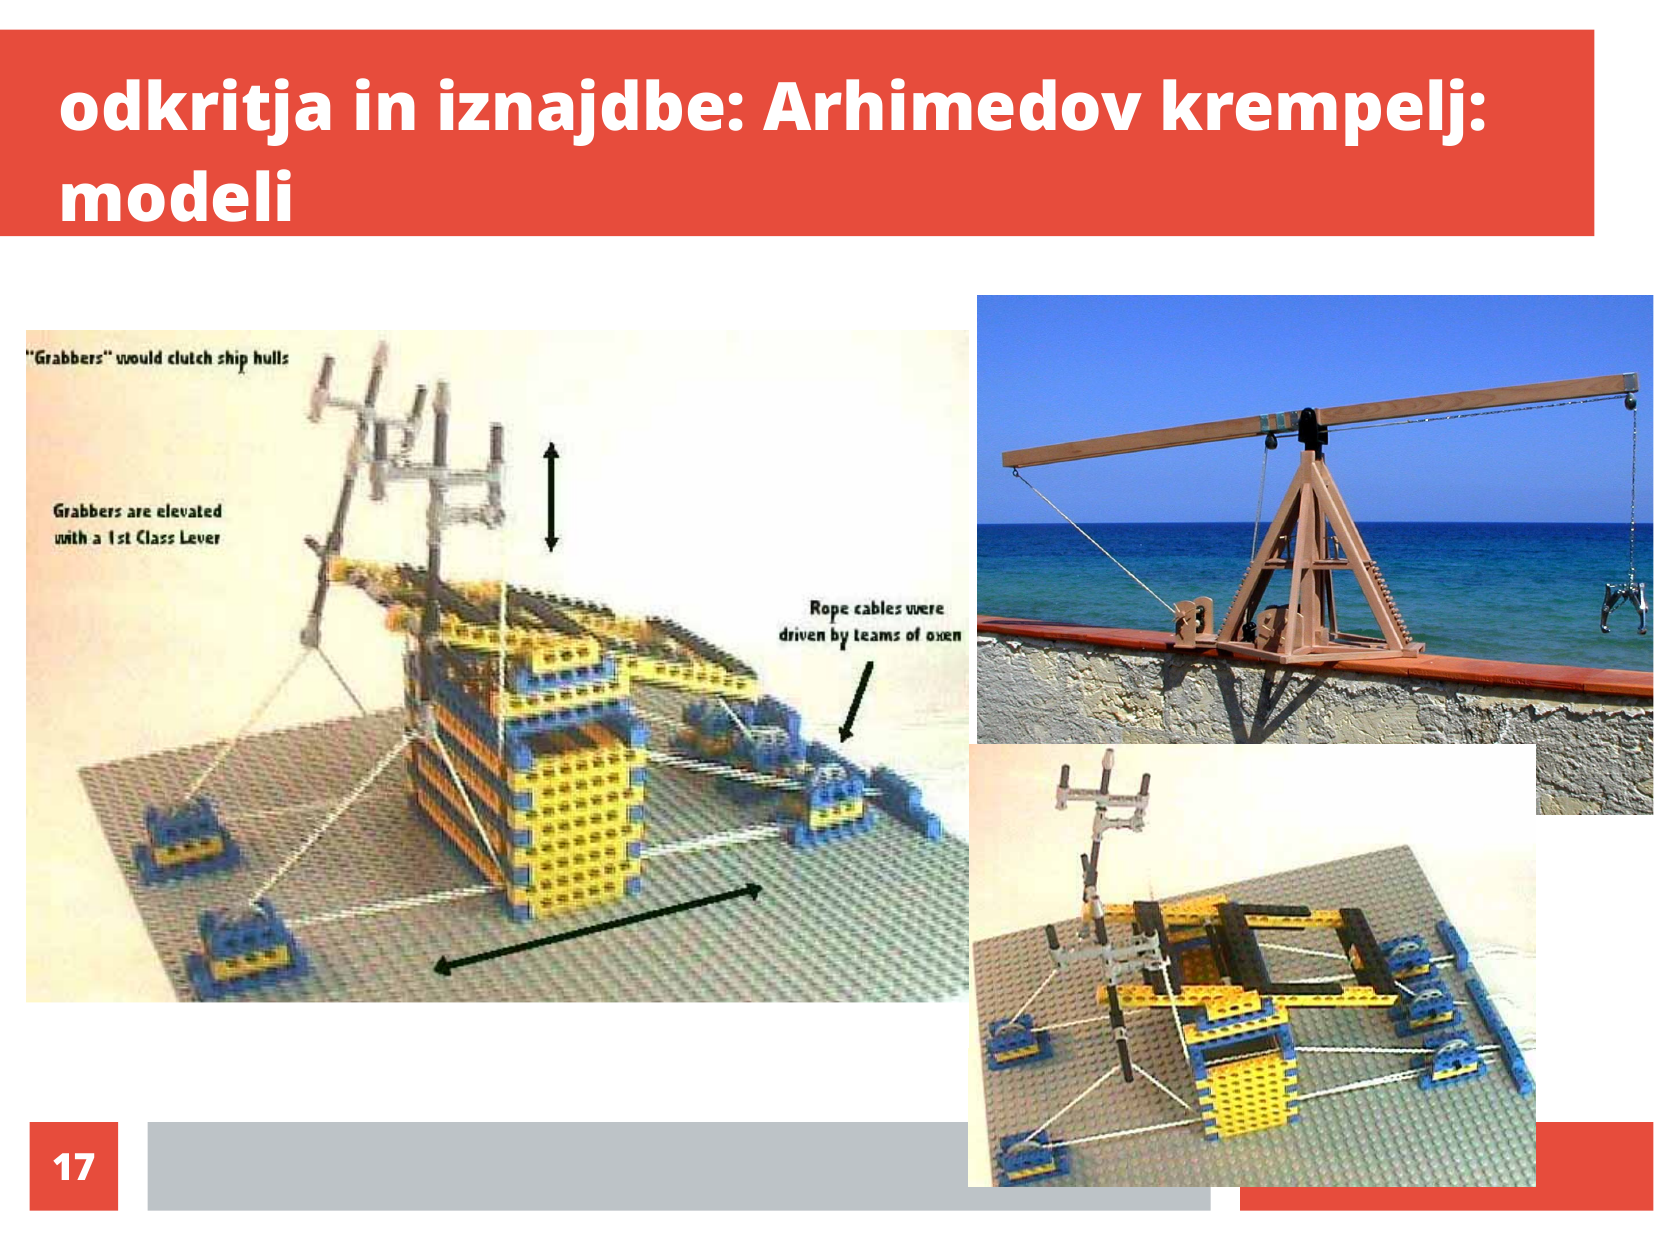

# odkritja in iznajdbe: Arhimedov krempelj: modeli
17